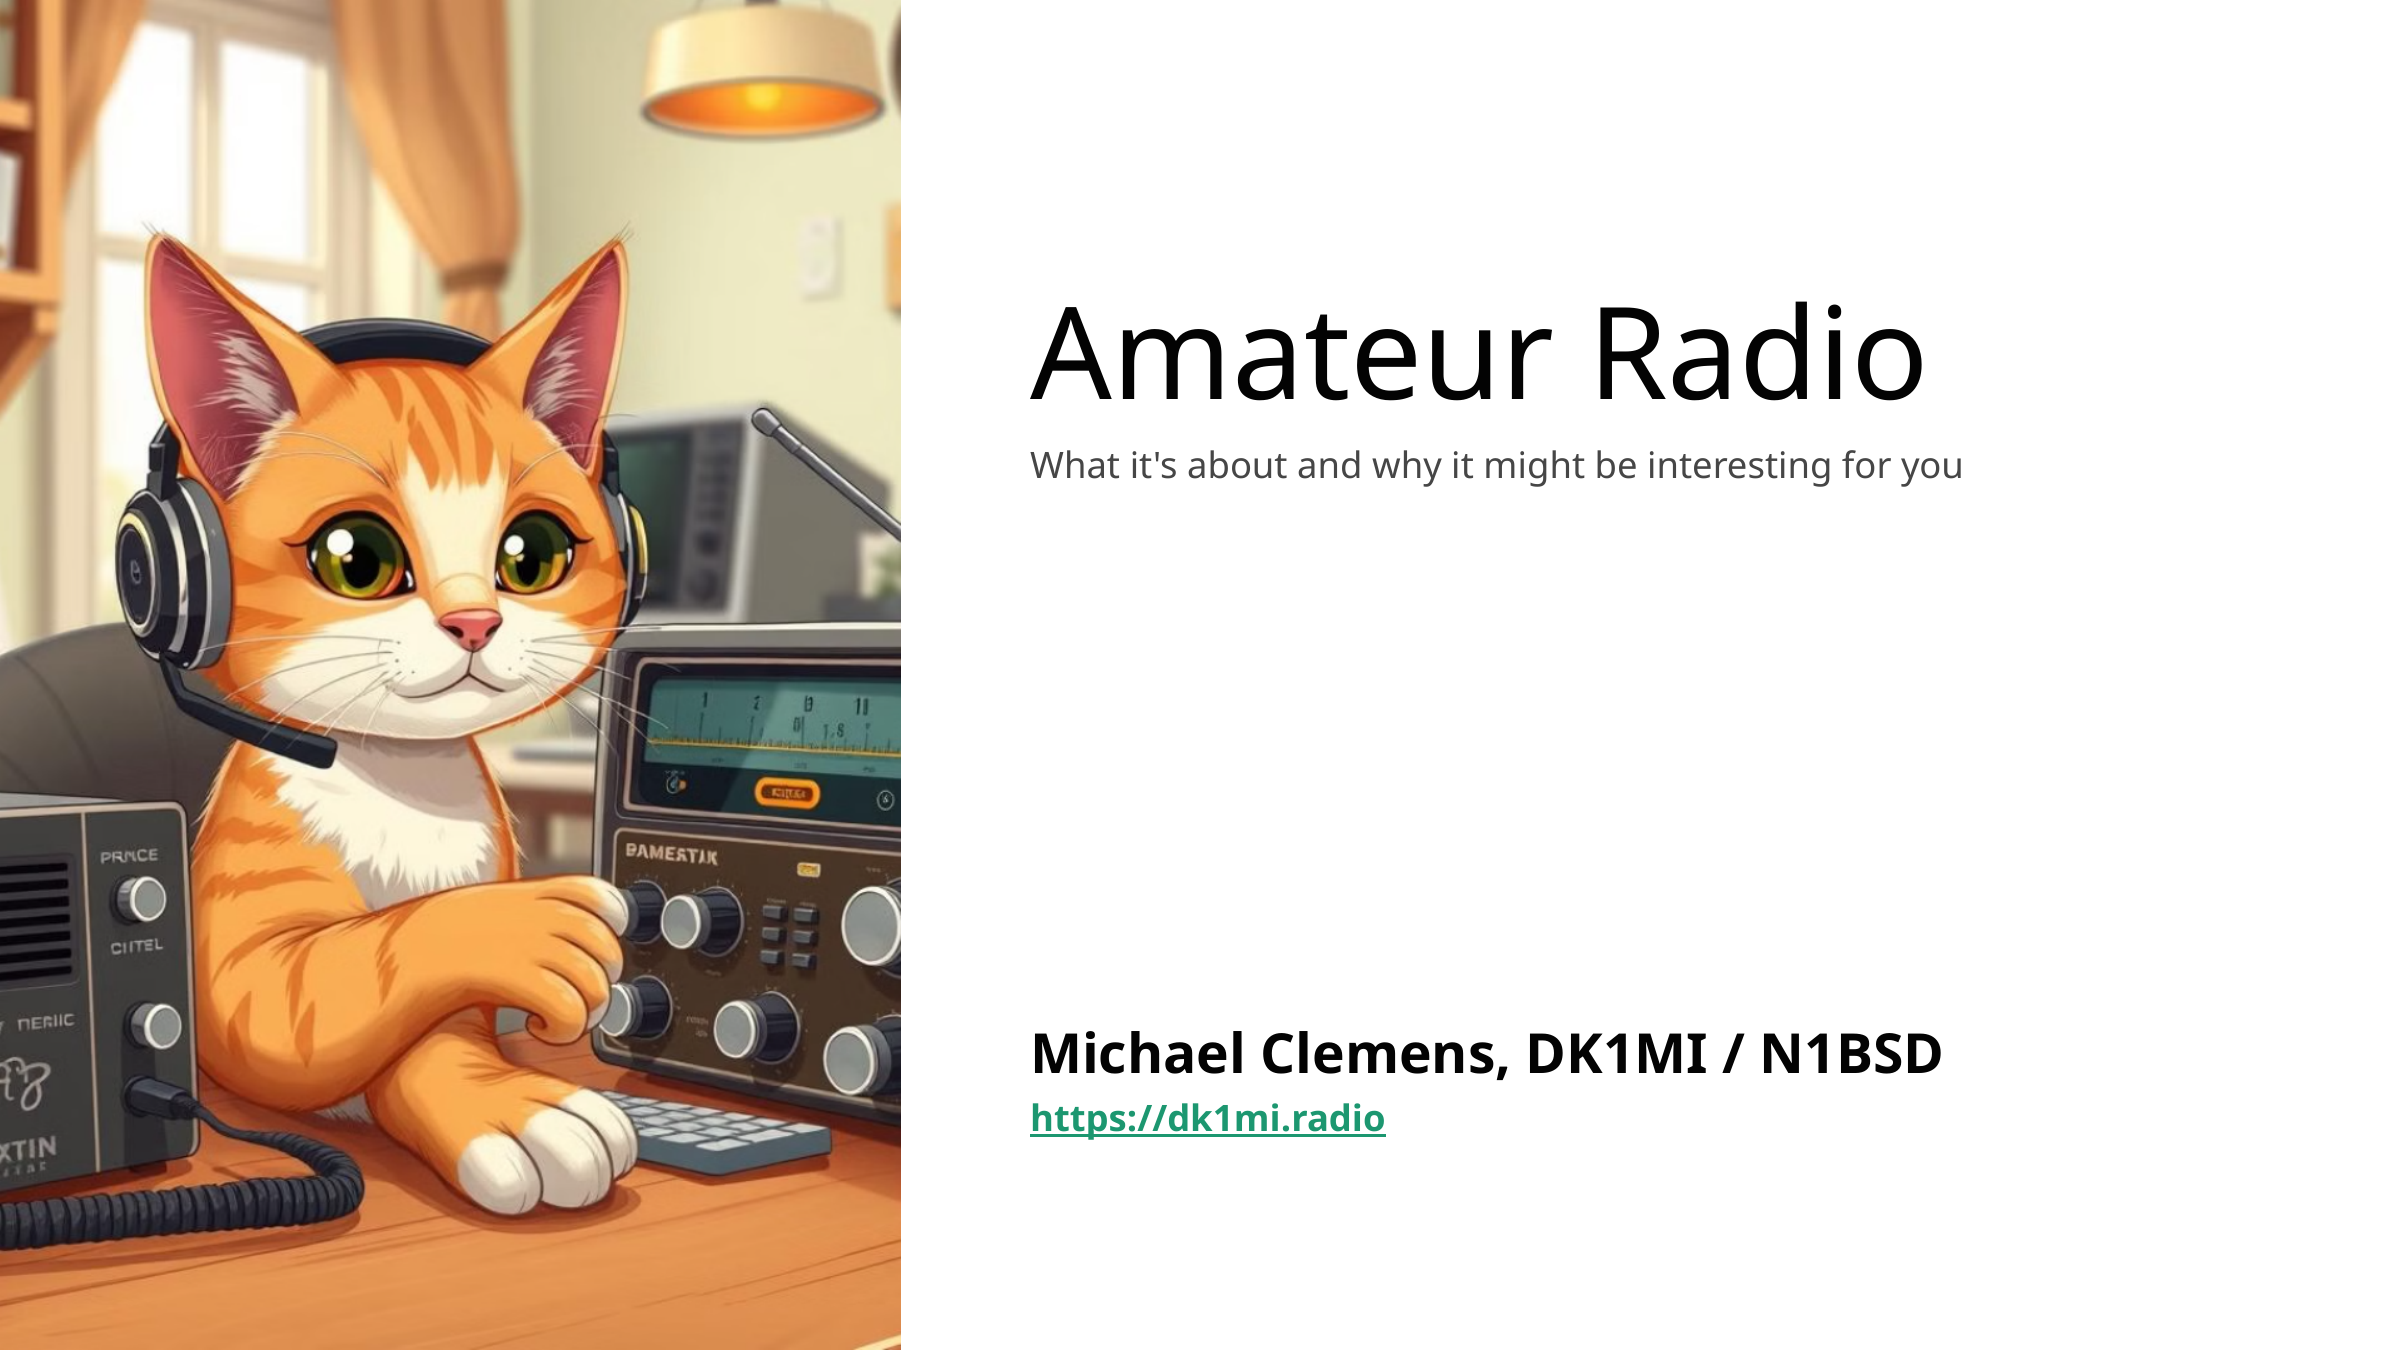

Amateur Radio
What it's about and why it might be interesting for you
Michael Clemens, DK1MI / N1BSD
https://dk1mi.radio